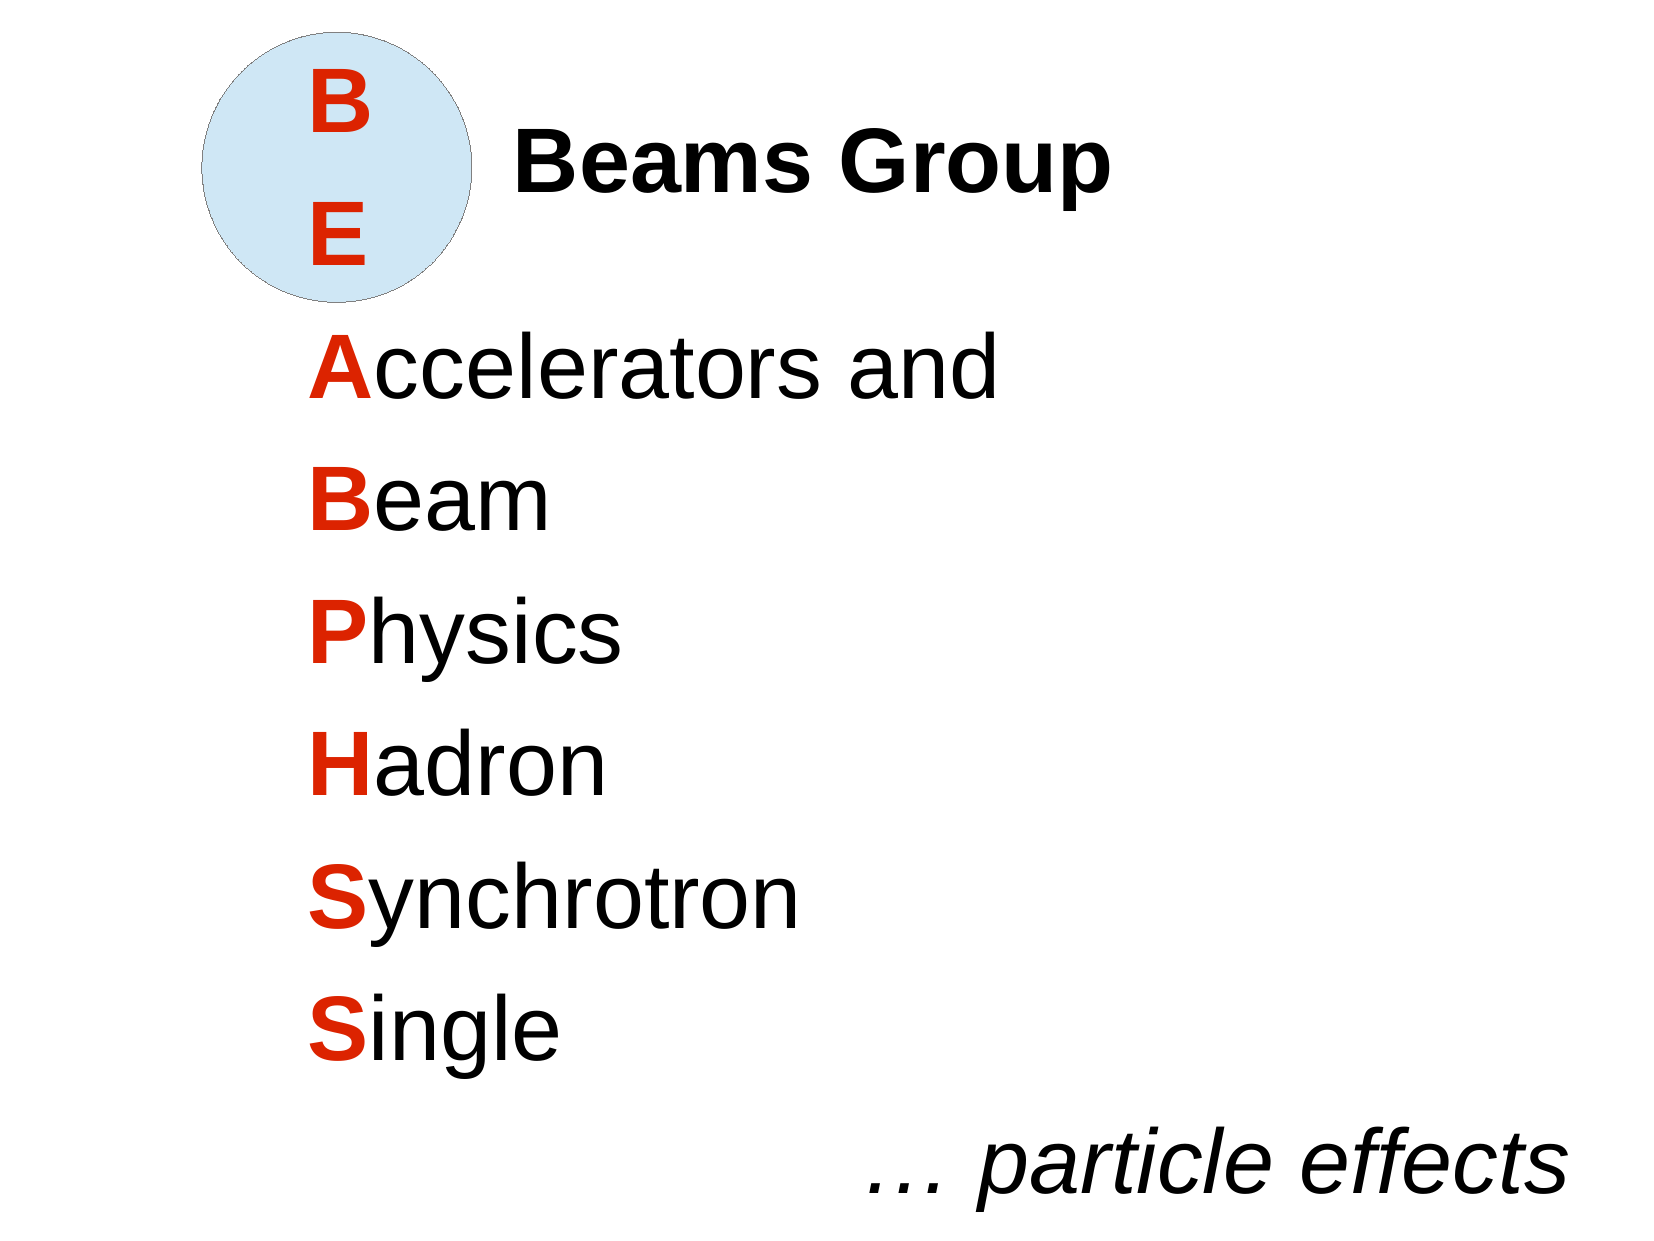

# B
			E
			Accelerators and
			Beam
			Physics
			Hadron
			Synchrotron
			Single
… particle effects
Beams Group